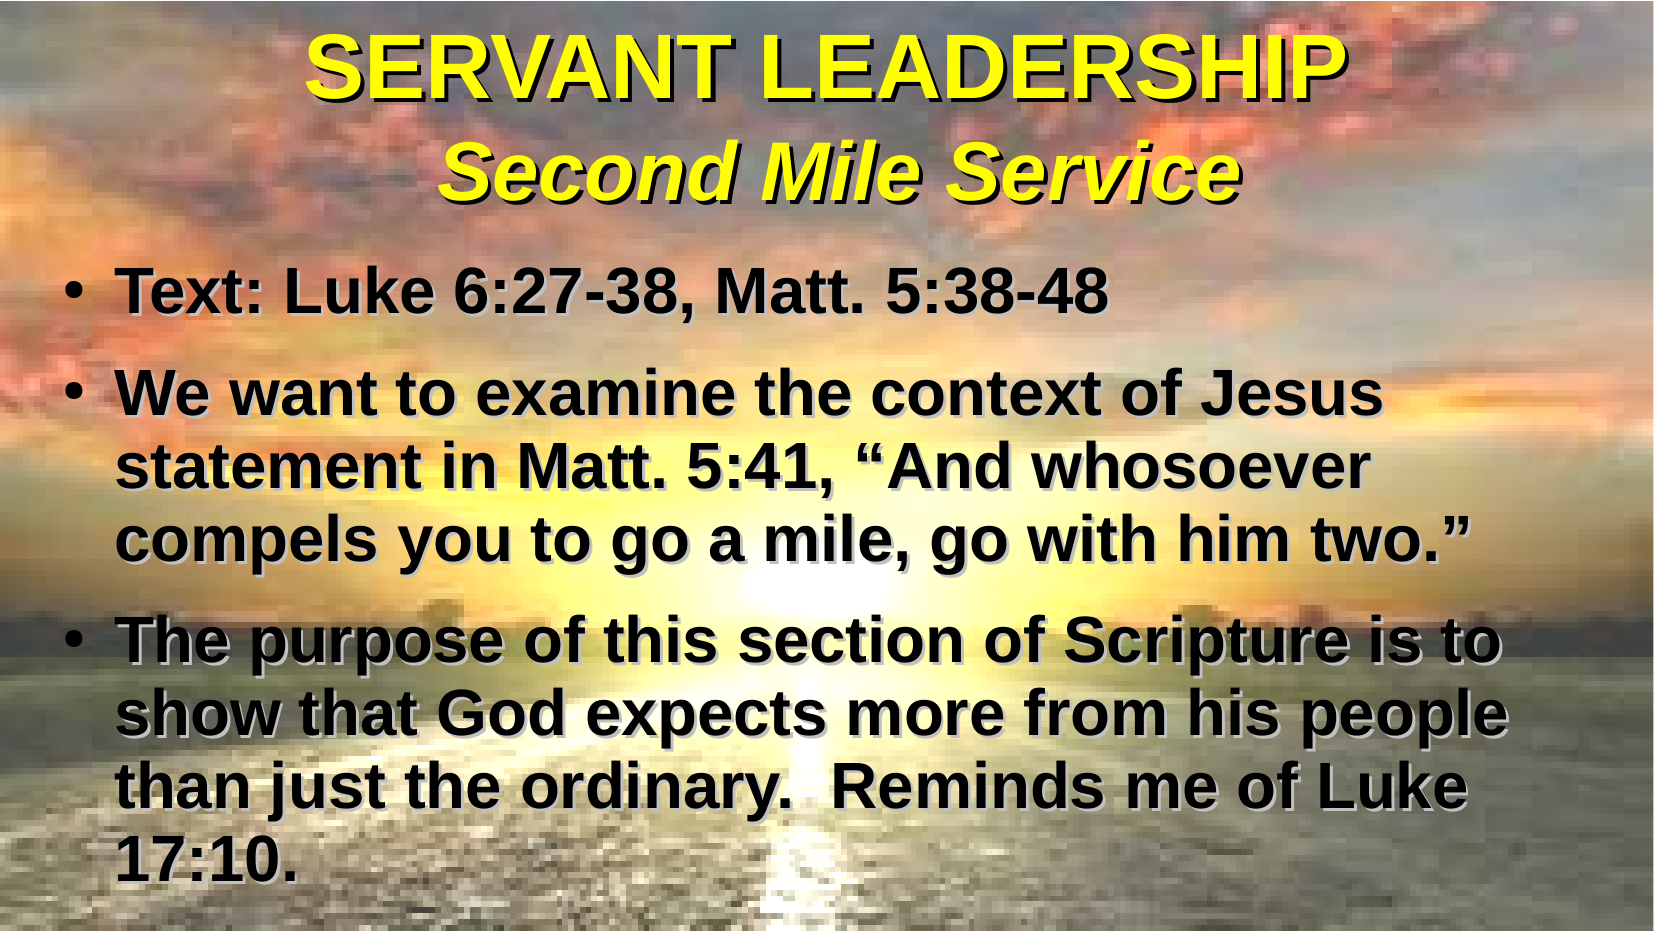

# SERVANT LEADERSHIP Second Mile Service
Text: Luke 6:27-38, Matt. 5:38-48
We want to examine the context of Jesus statement in Matt. 5:41, “And whosoever compels you to go a mile, go with him two.”
The purpose of this section of Scripture is to show that God expects more from his people than just the ordinary. Reminds me of Luke 17:10.